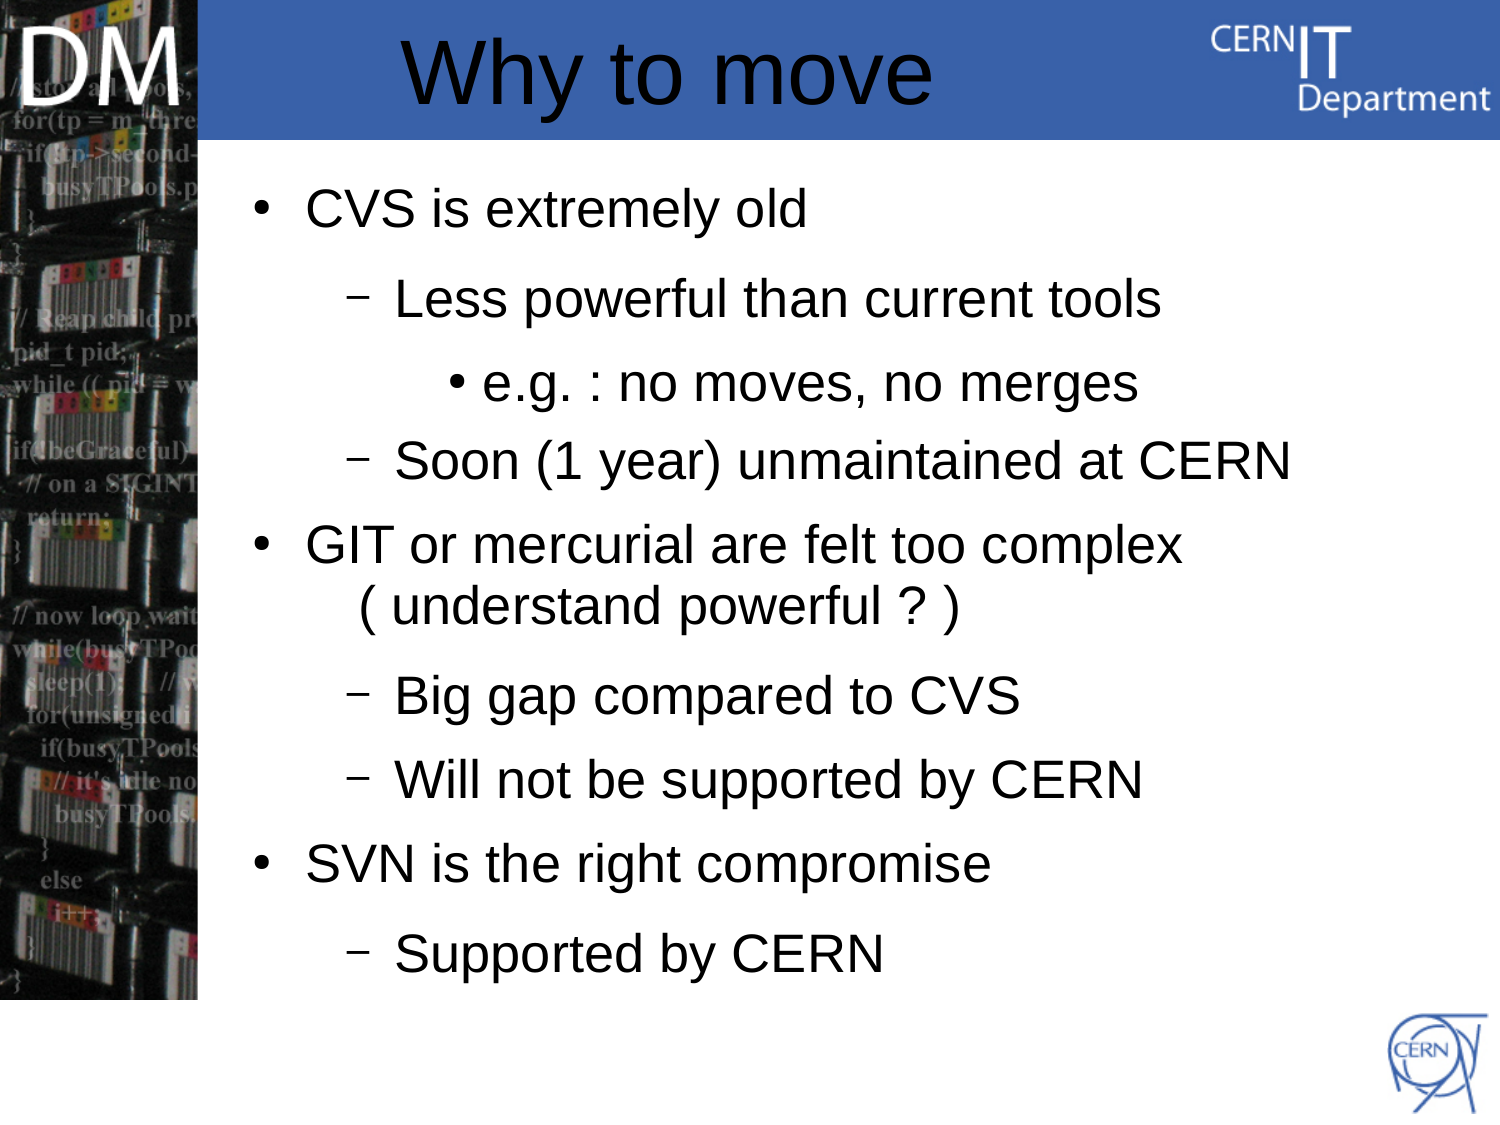

# Why to move
CVS is extremely old
Less powerful than current tools
e.g. : no moves, no merges
Soon (1 year) unmaintained at CERN
GIT or mercurial are felt too complex ( understand powerful ? )
Big gap compared to CVS
Will not be supported by CERN
SVN is the right compromise
Supported by CERN